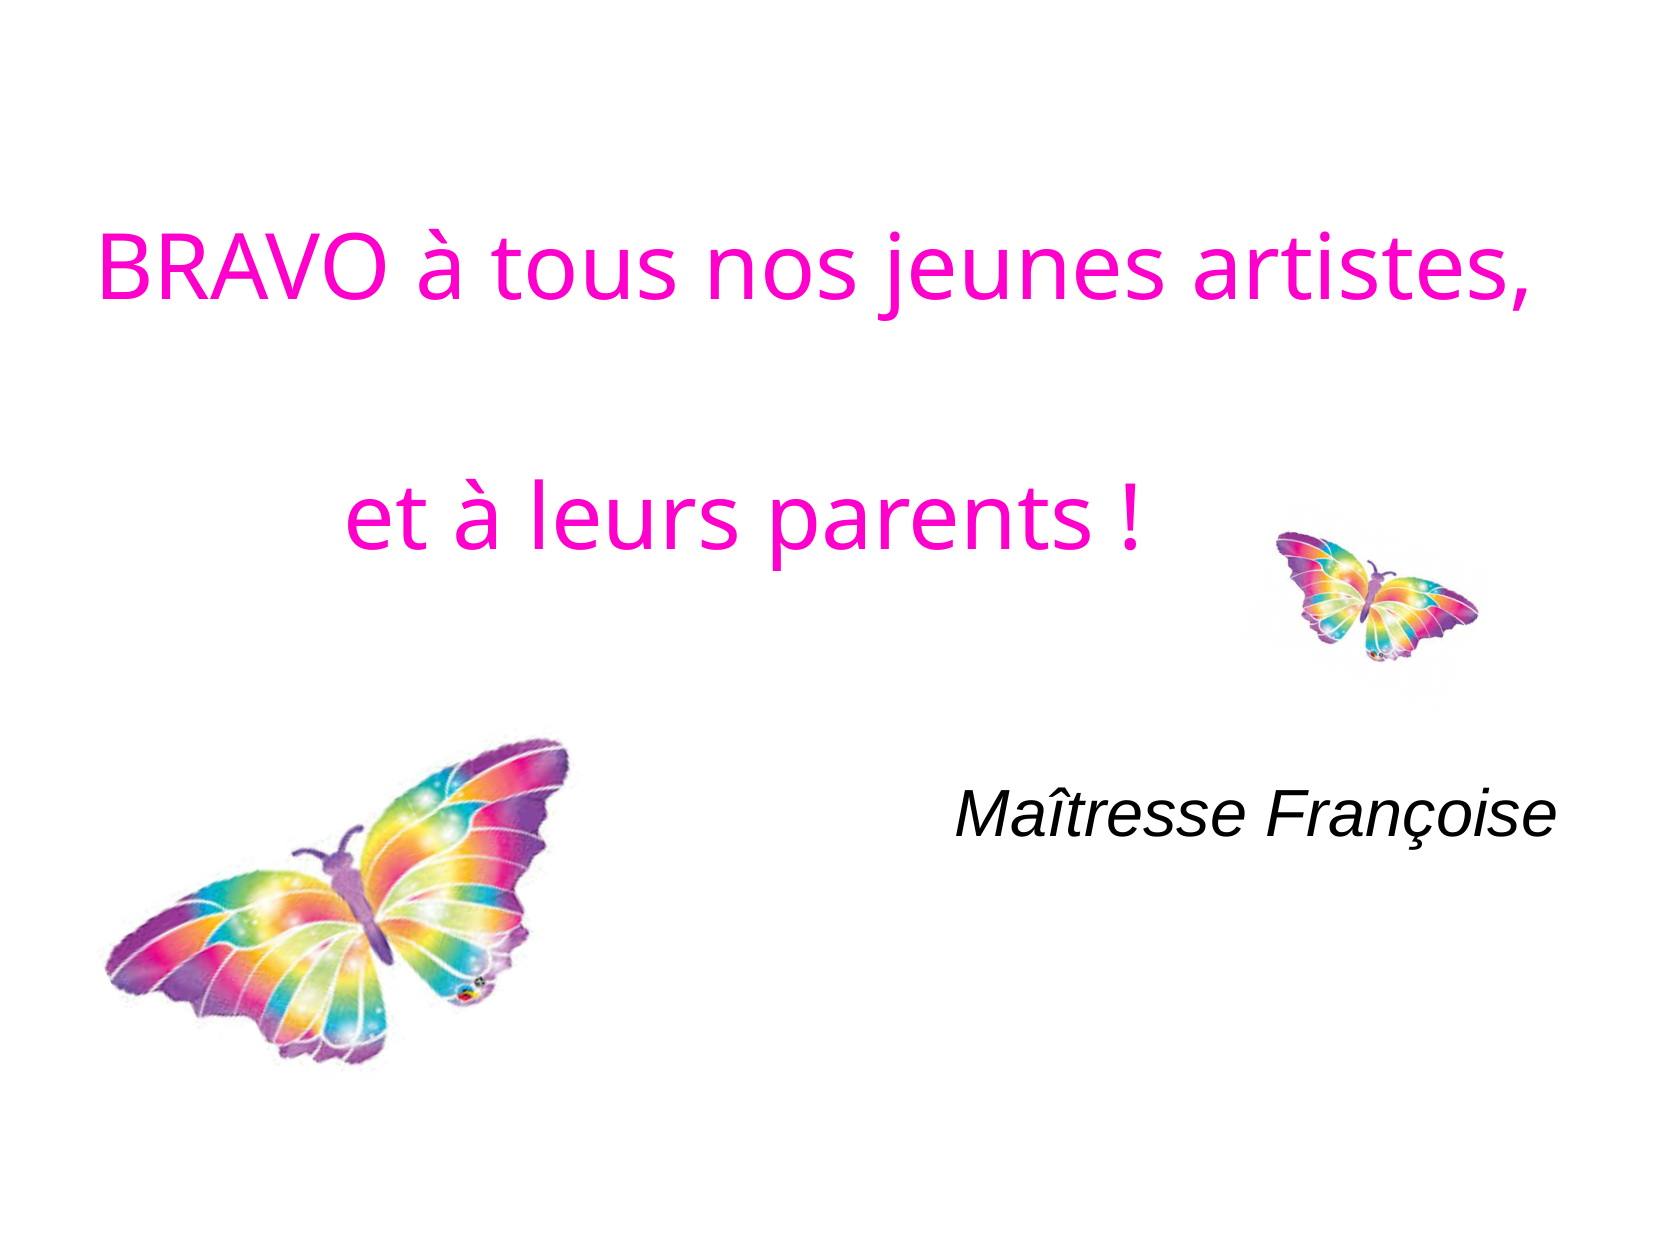

# BRAVO à tous nos jeunes artistes,
et à leurs parents !
Maîtresse Françoise